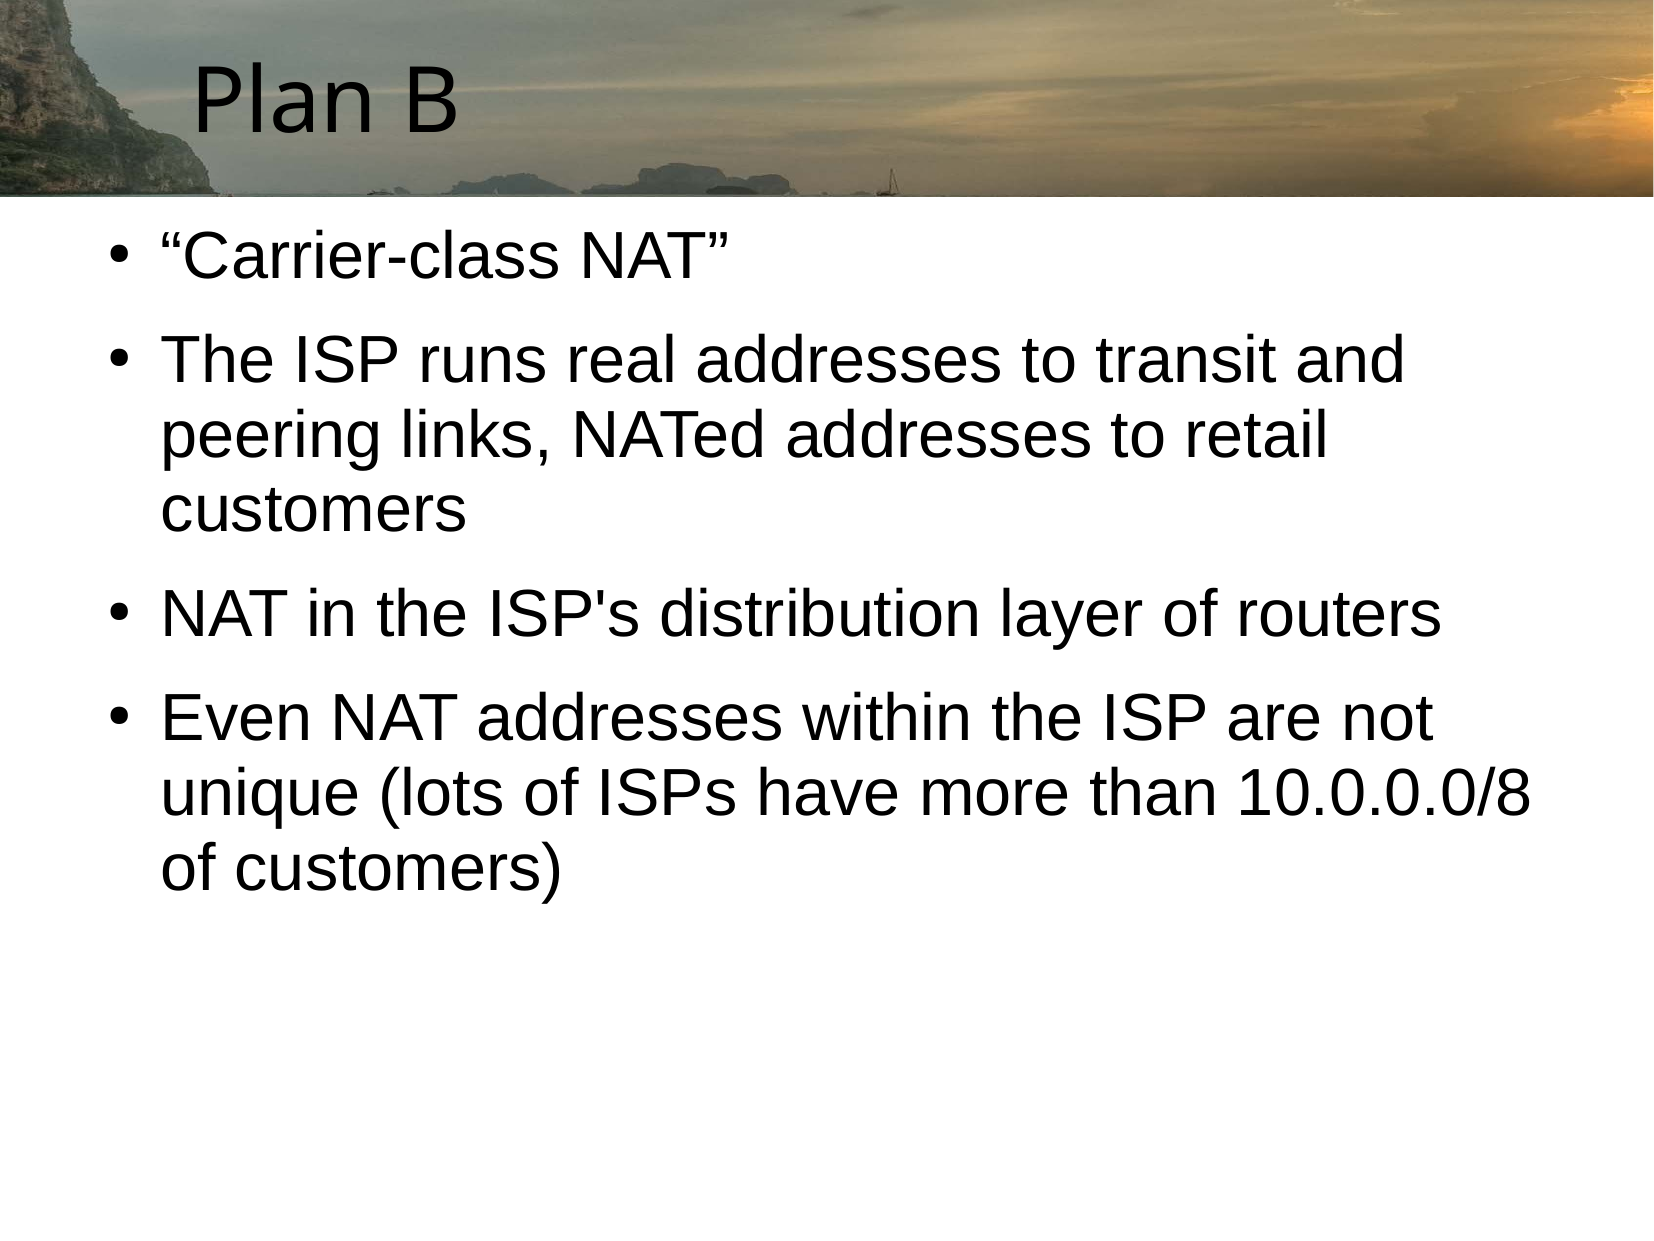

# Plan B
“Carrier-class NAT”
The ISP runs real addresses to transit and peering links, NATed addresses to retail customers
NAT in the ISP's distribution layer of routers
Even NAT addresses within the ISP are not unique (lots of ISPs have more than 10.0.0.0/8 of customers)